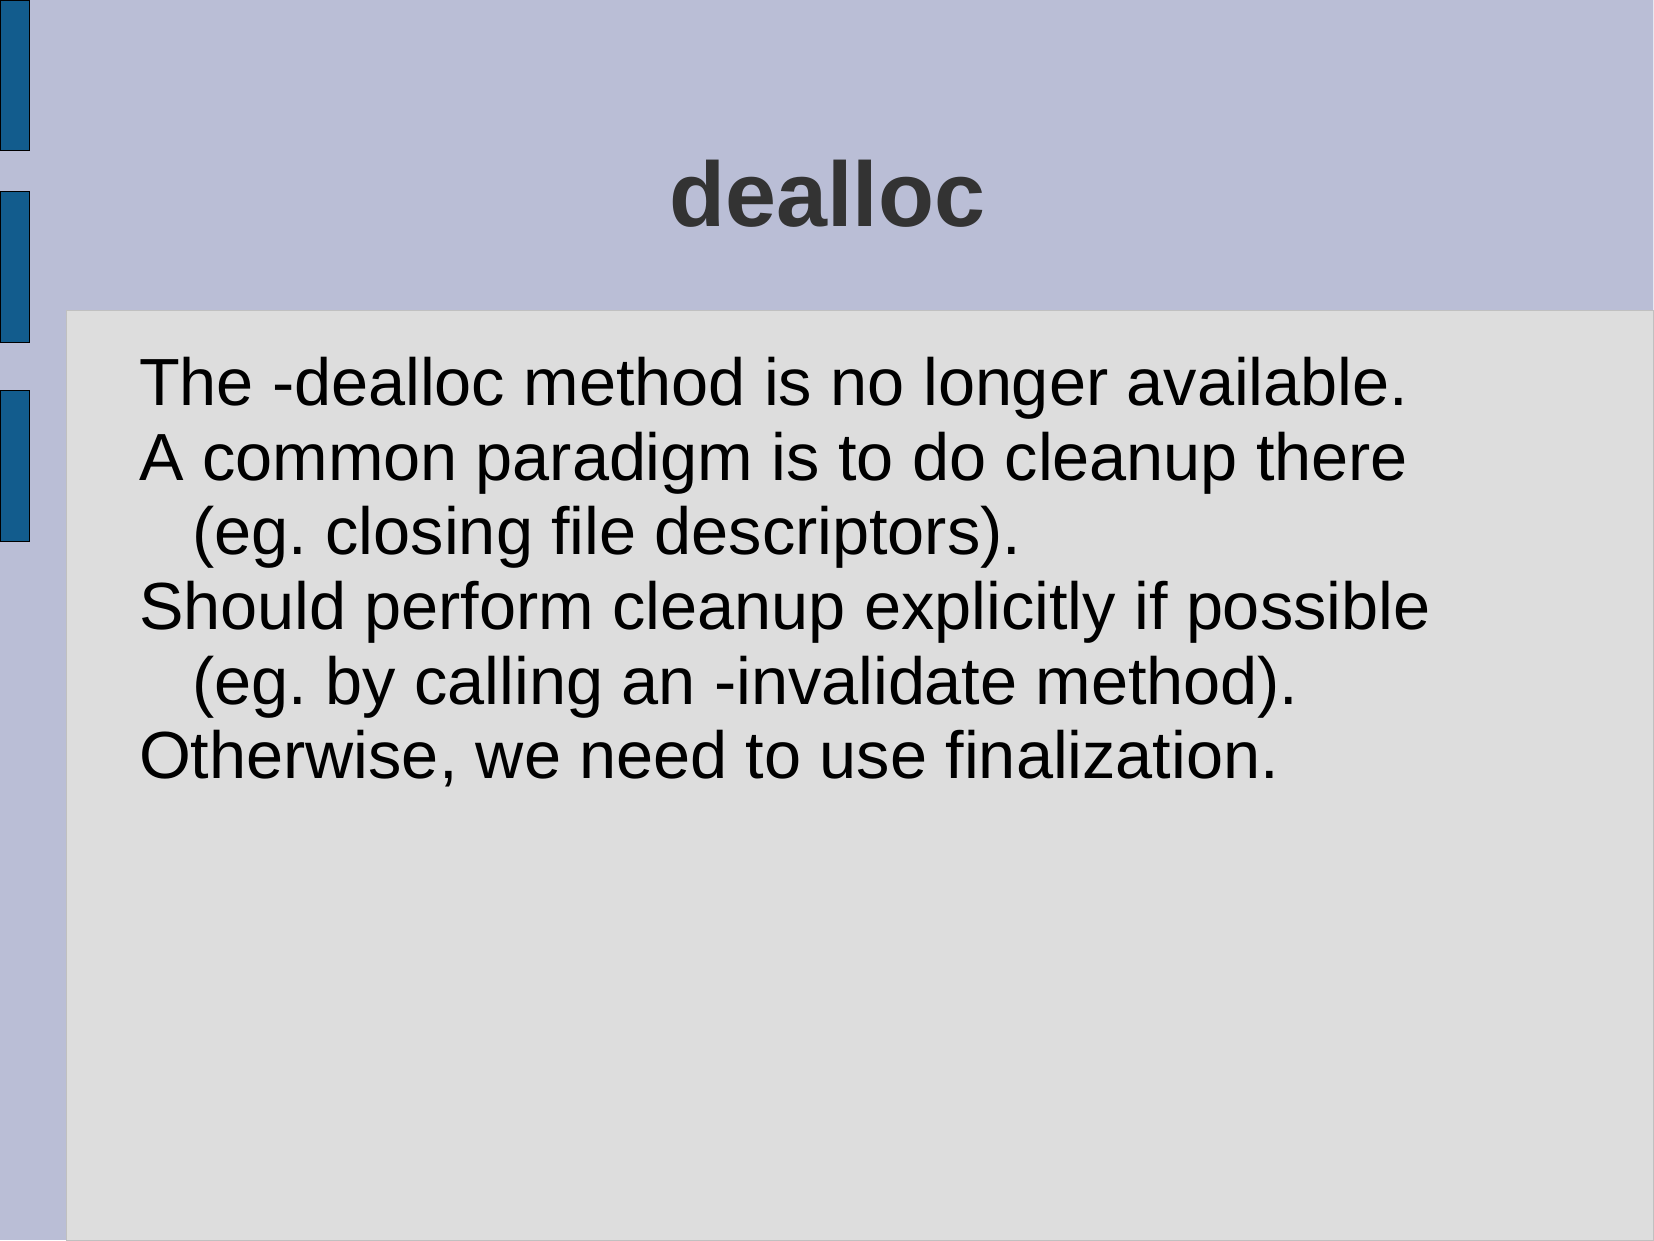

# dealloc
The -dealloc method is no longer available.
A common paradigm is to do cleanup there (eg. closing file descriptors).
Should perform cleanup explicitly if possible (eg. by calling an -invalidate method).
Otherwise, we need to use finalization.